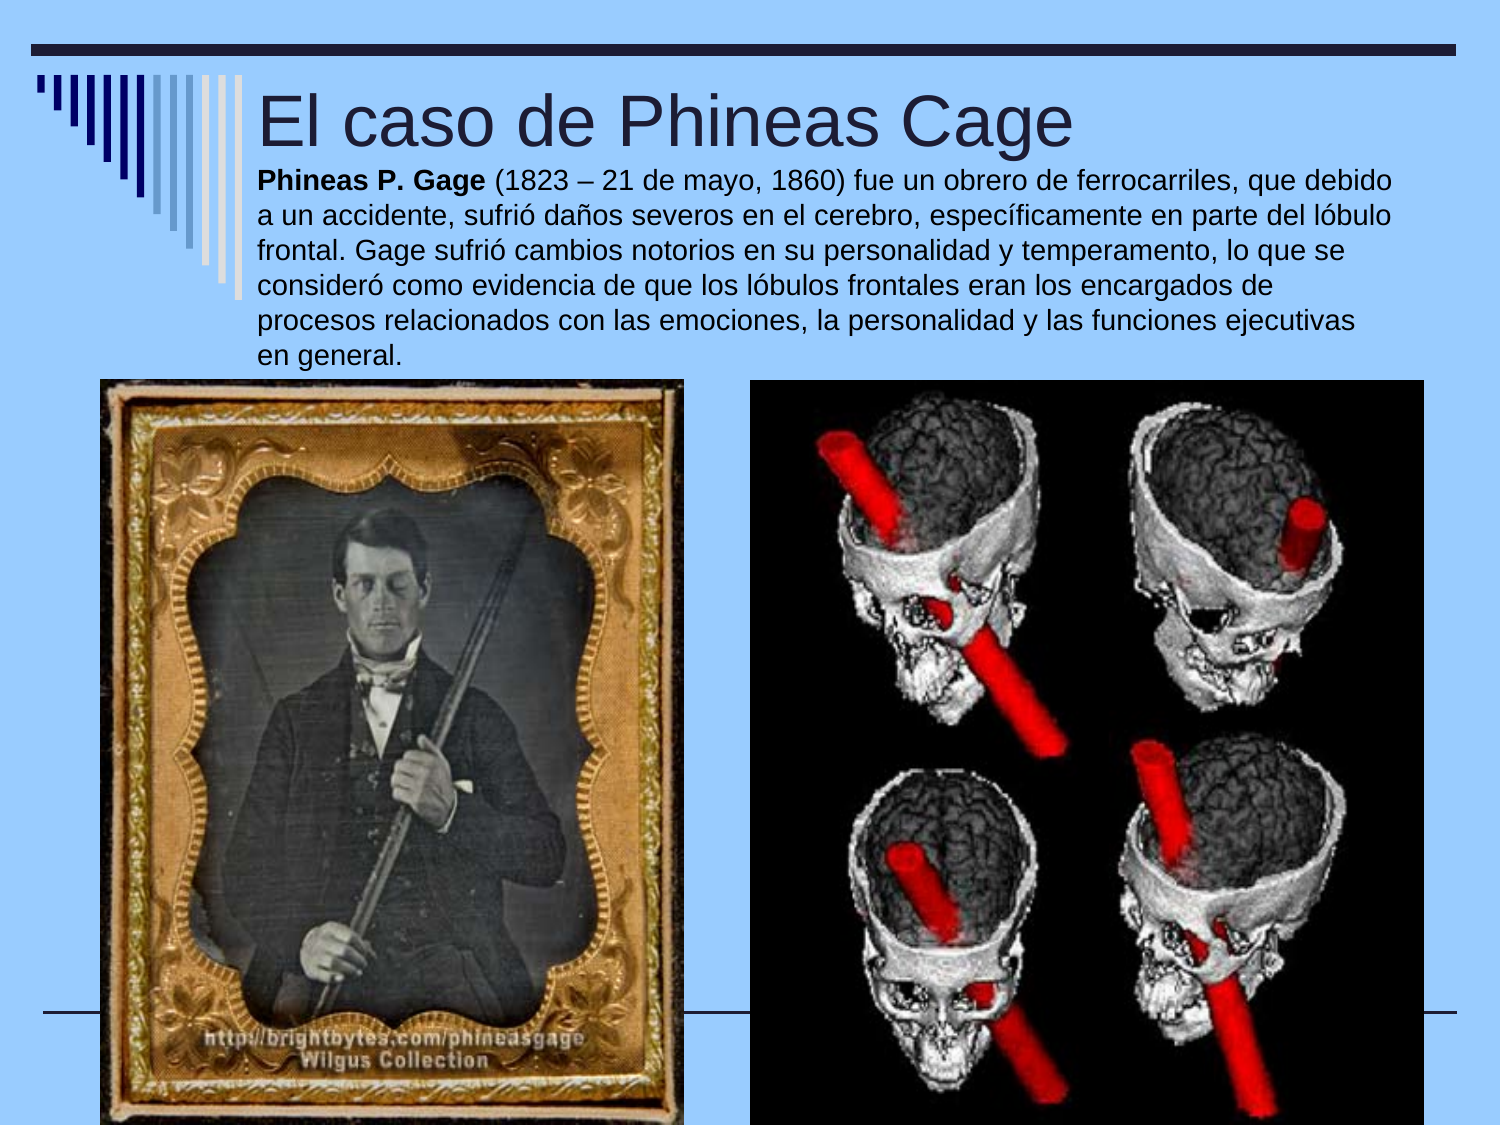

# El caso de Phineas Cage Phineas P. Gage (1823 – 21 de mayo, 1860) fue un obrero de ferrocarriles, que debido a un accidente, sufrió daños severos en el cerebro, específicamente en parte del lóbulo frontal. Gage sufrió cambios notorios en su personalidad y temperamento, lo que se consideró como evidencia de que los lóbulos frontales eran los encargados de procesos relacionados con las emociones, la personalidad y las funciones ejecutivas en general.